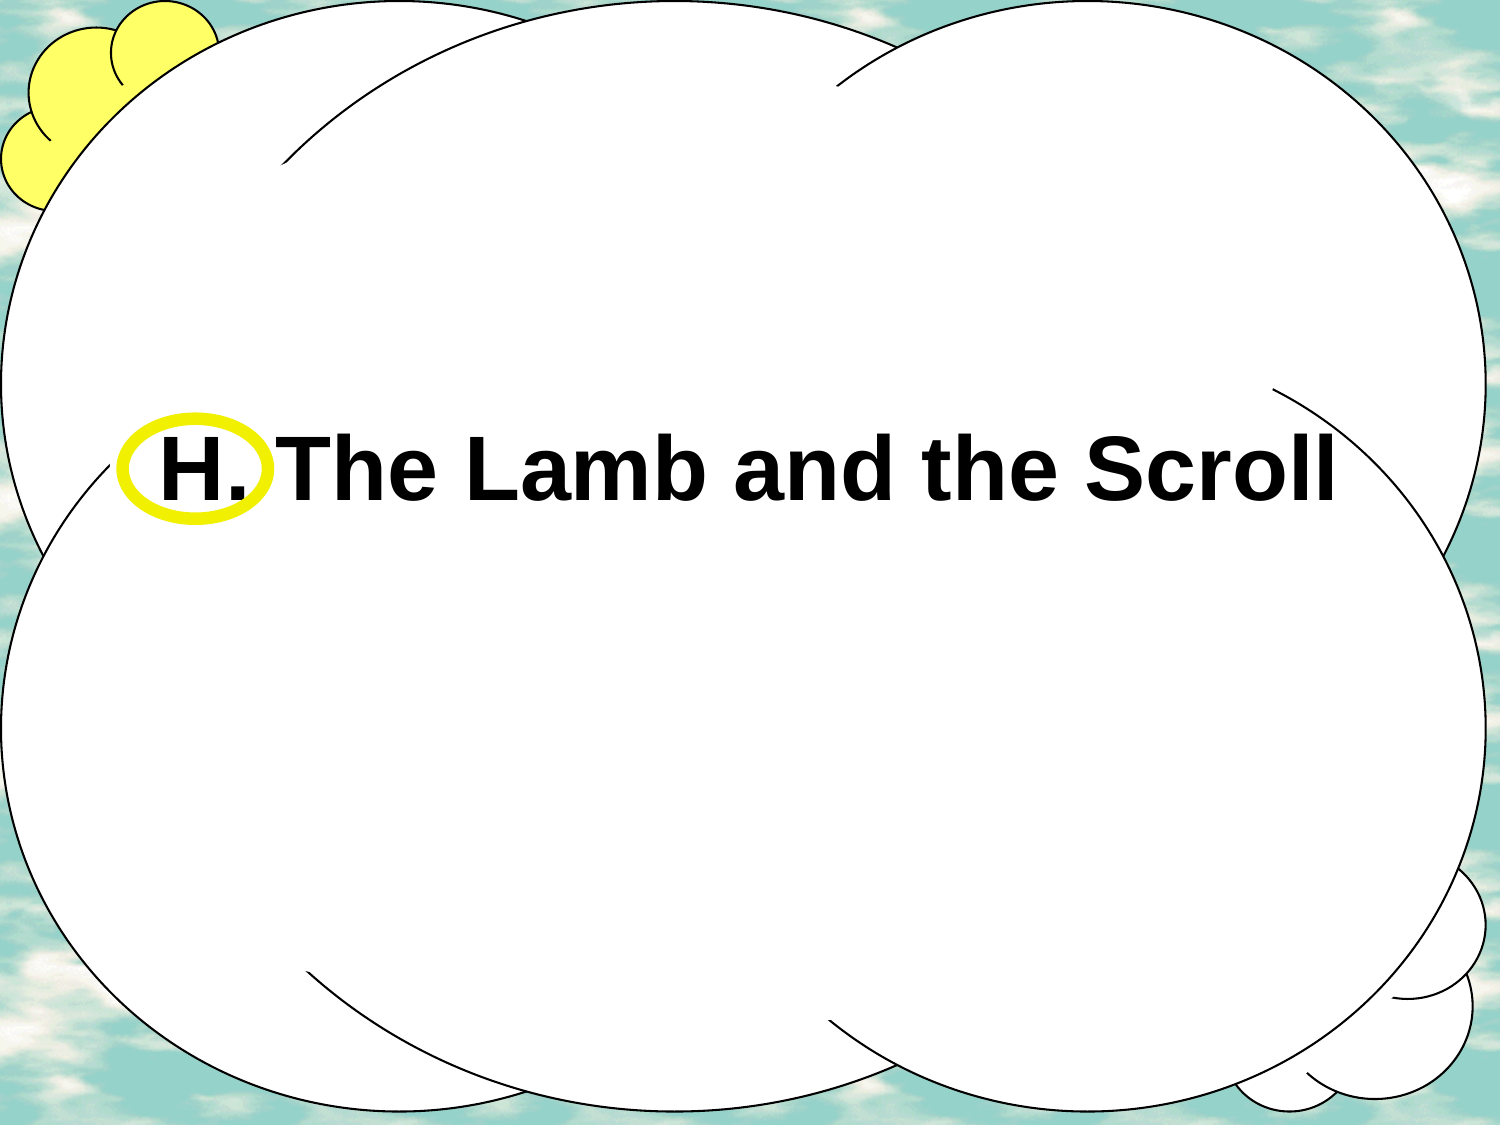

# H. The Lamb and the Scroll